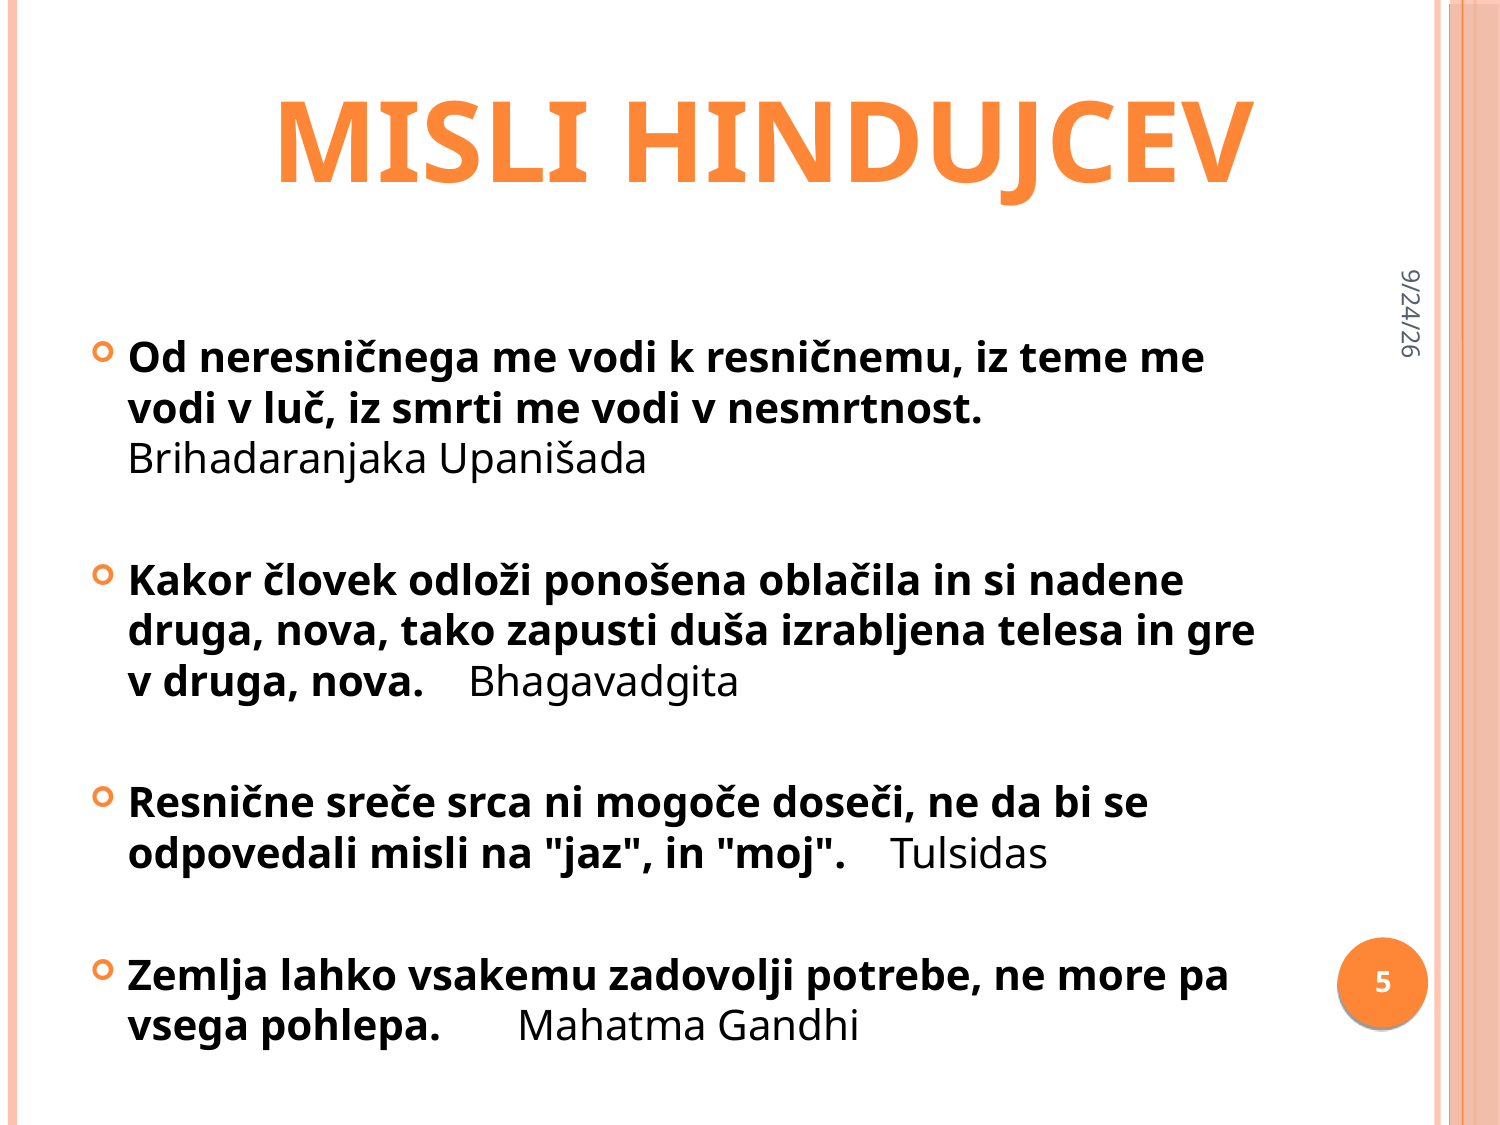

#
misli hindujcev
Od neresničnega me vodi k resničnemu, iz teme me vodi v luč, iz smrti me vodi v nesmrtnost.      Brihadaranjaka Upanišada
Kakor človek odloži ponošena oblačila in si nadene druga, nova, tako zapusti duša izrabljena telesa in gre v druga, nova.    Bhagavadgita
Resnične sreče srca ni mogoče doseči, ne da bi se odpovedali misli na "jaz", in "moj".    Tulsidas
Zemlja lahko vsakemu zadovolji potrebe, ne more pa vsega pohlepa.       Mahatma Gandhi